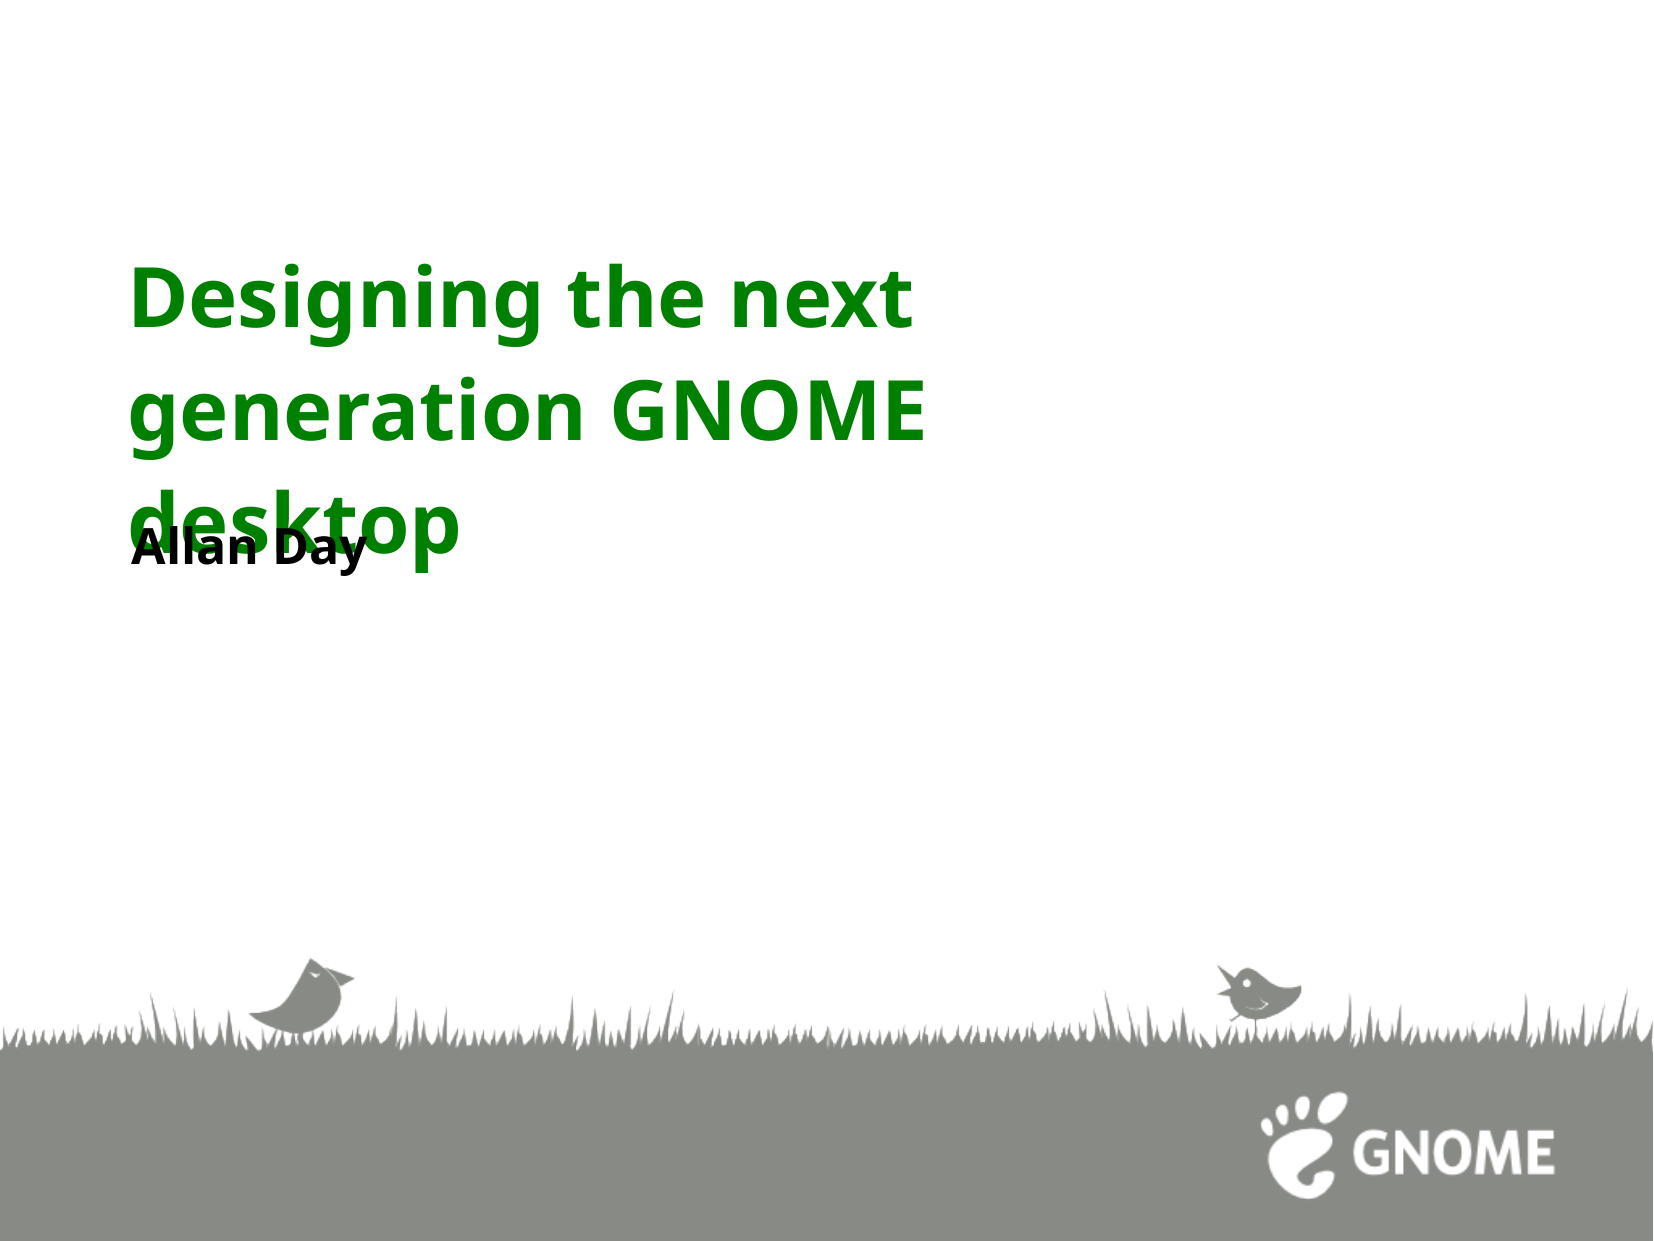

Designing the next generation GNOME desktop
Allan Day